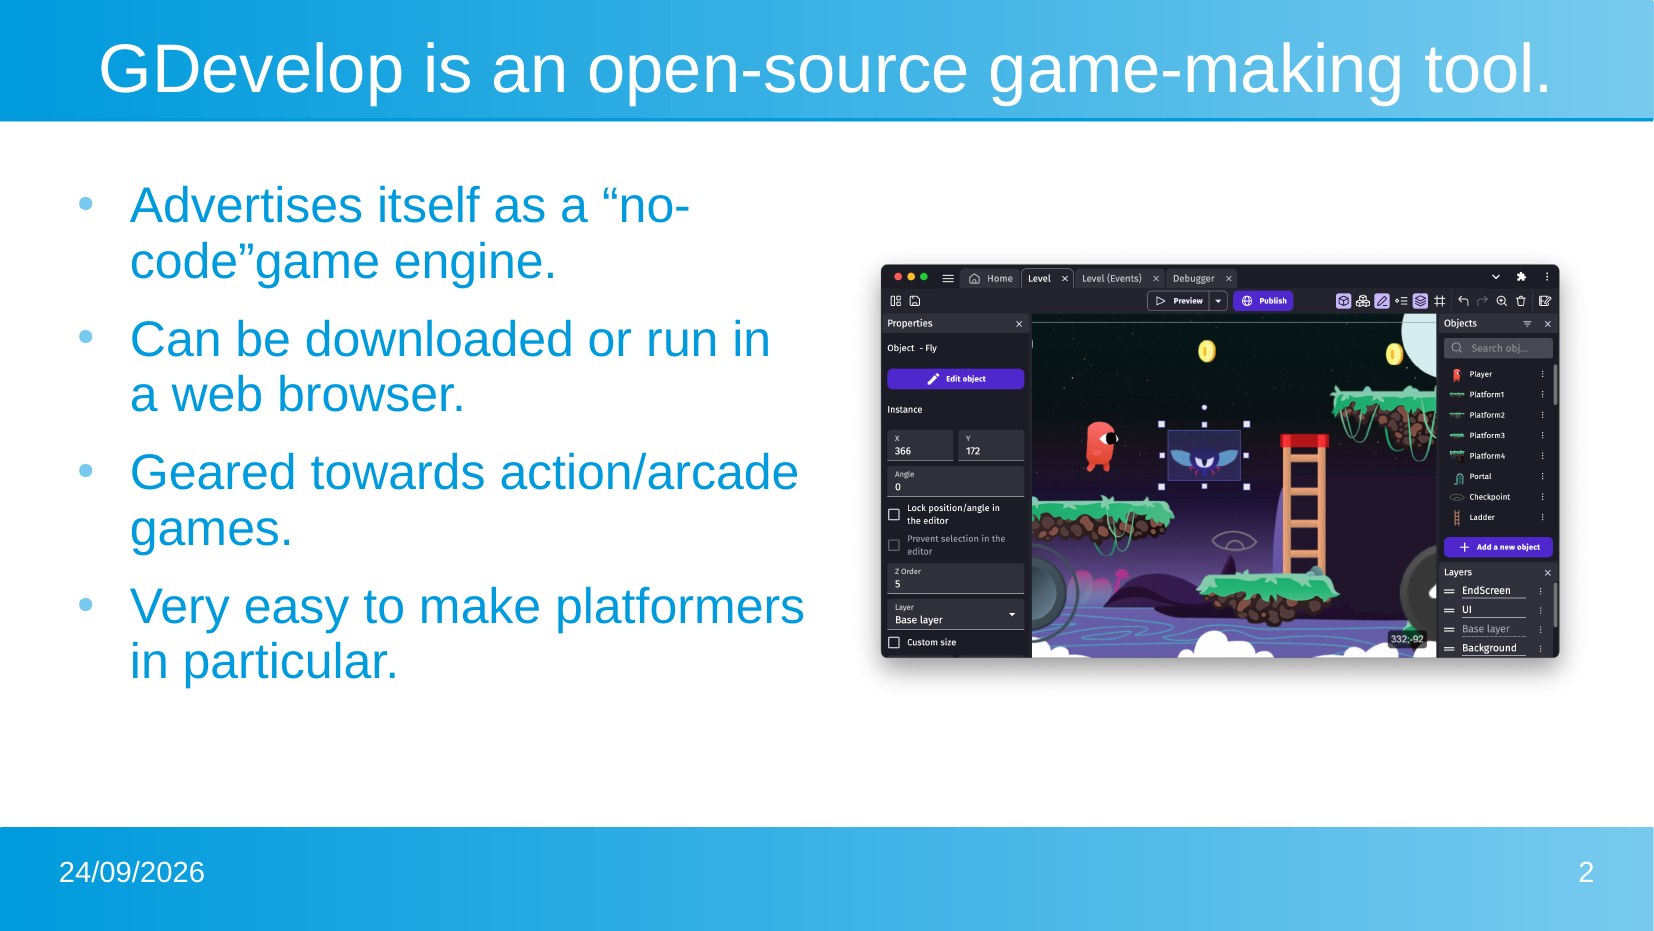

# GDevelop is an open-source game-making tool.
Advertises itself as a “no-code”game engine.
Can be downloaded or run in a web browser.
Geared towards action/arcade games.
Very easy to make platformers in particular.
2